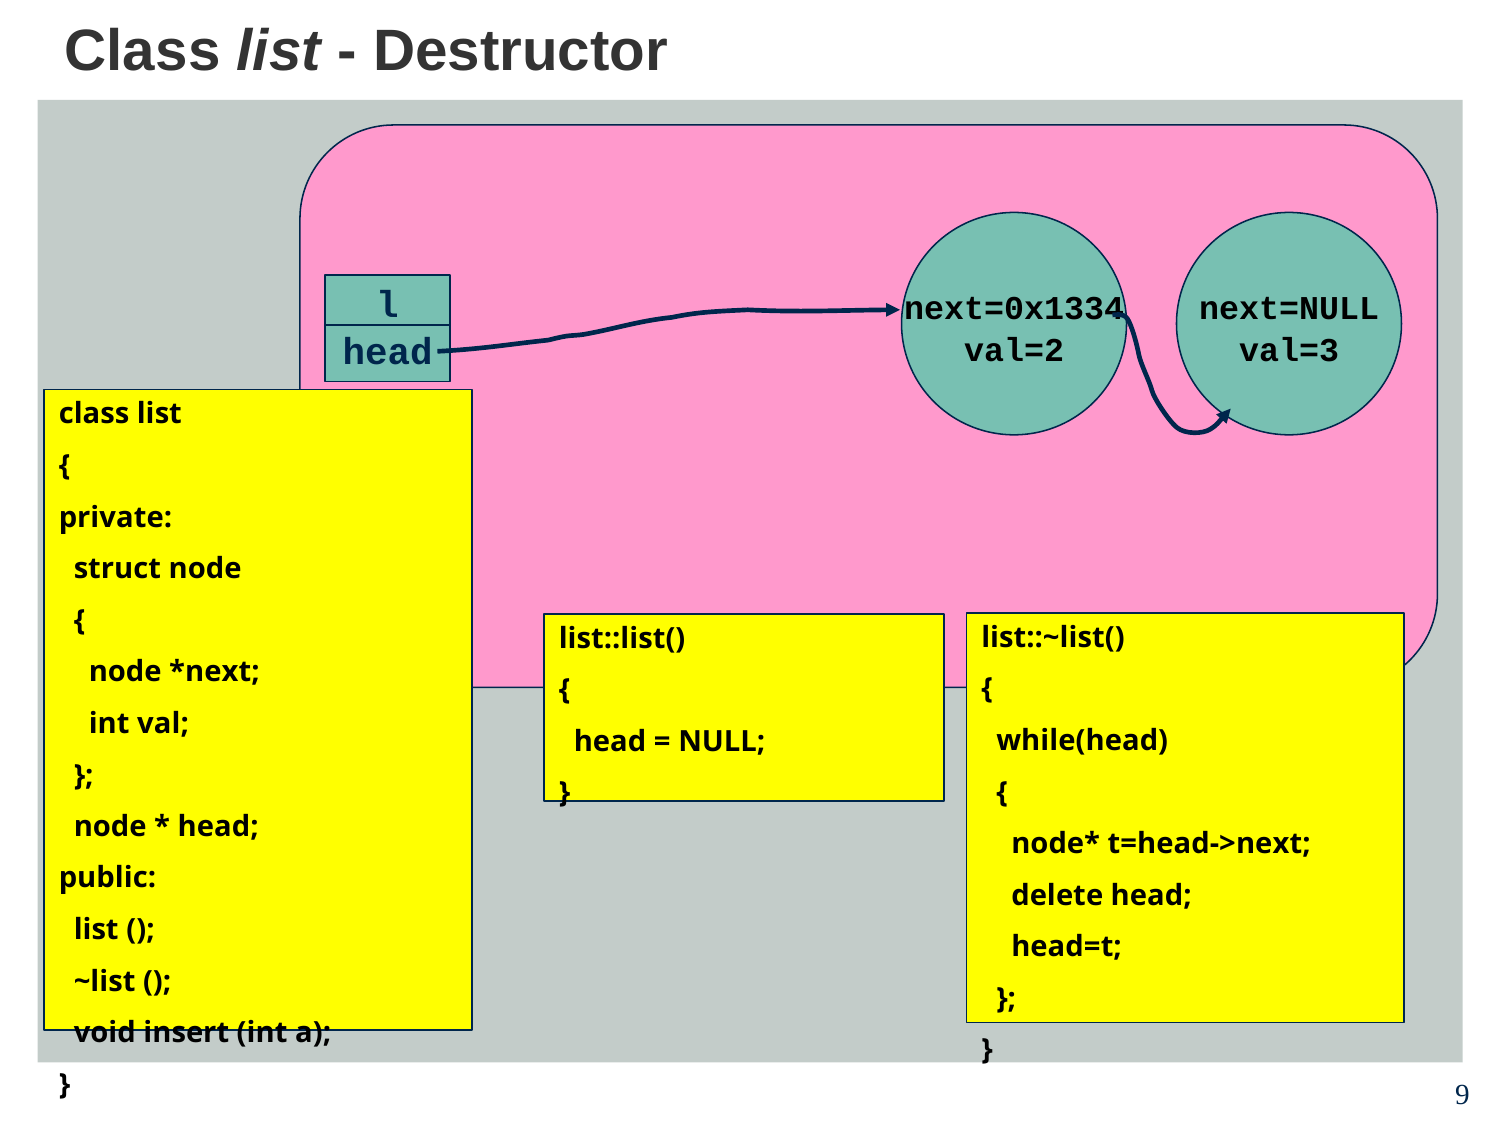

# Class list - Destructor
next=0x1334
val=2
next=NULL
val=3
l
head
class list
{
private:
 struct node
 {
 node *next;
 int val;
 };
 node * head;
public:
 list ();
 ~list ();
 void insert (int a);
}
list::~list()
{
 while(head)
 {
 node* t=head->next;
 delete head;
 head=t;
 };
}
list::list()
{
 head = NULL;
}